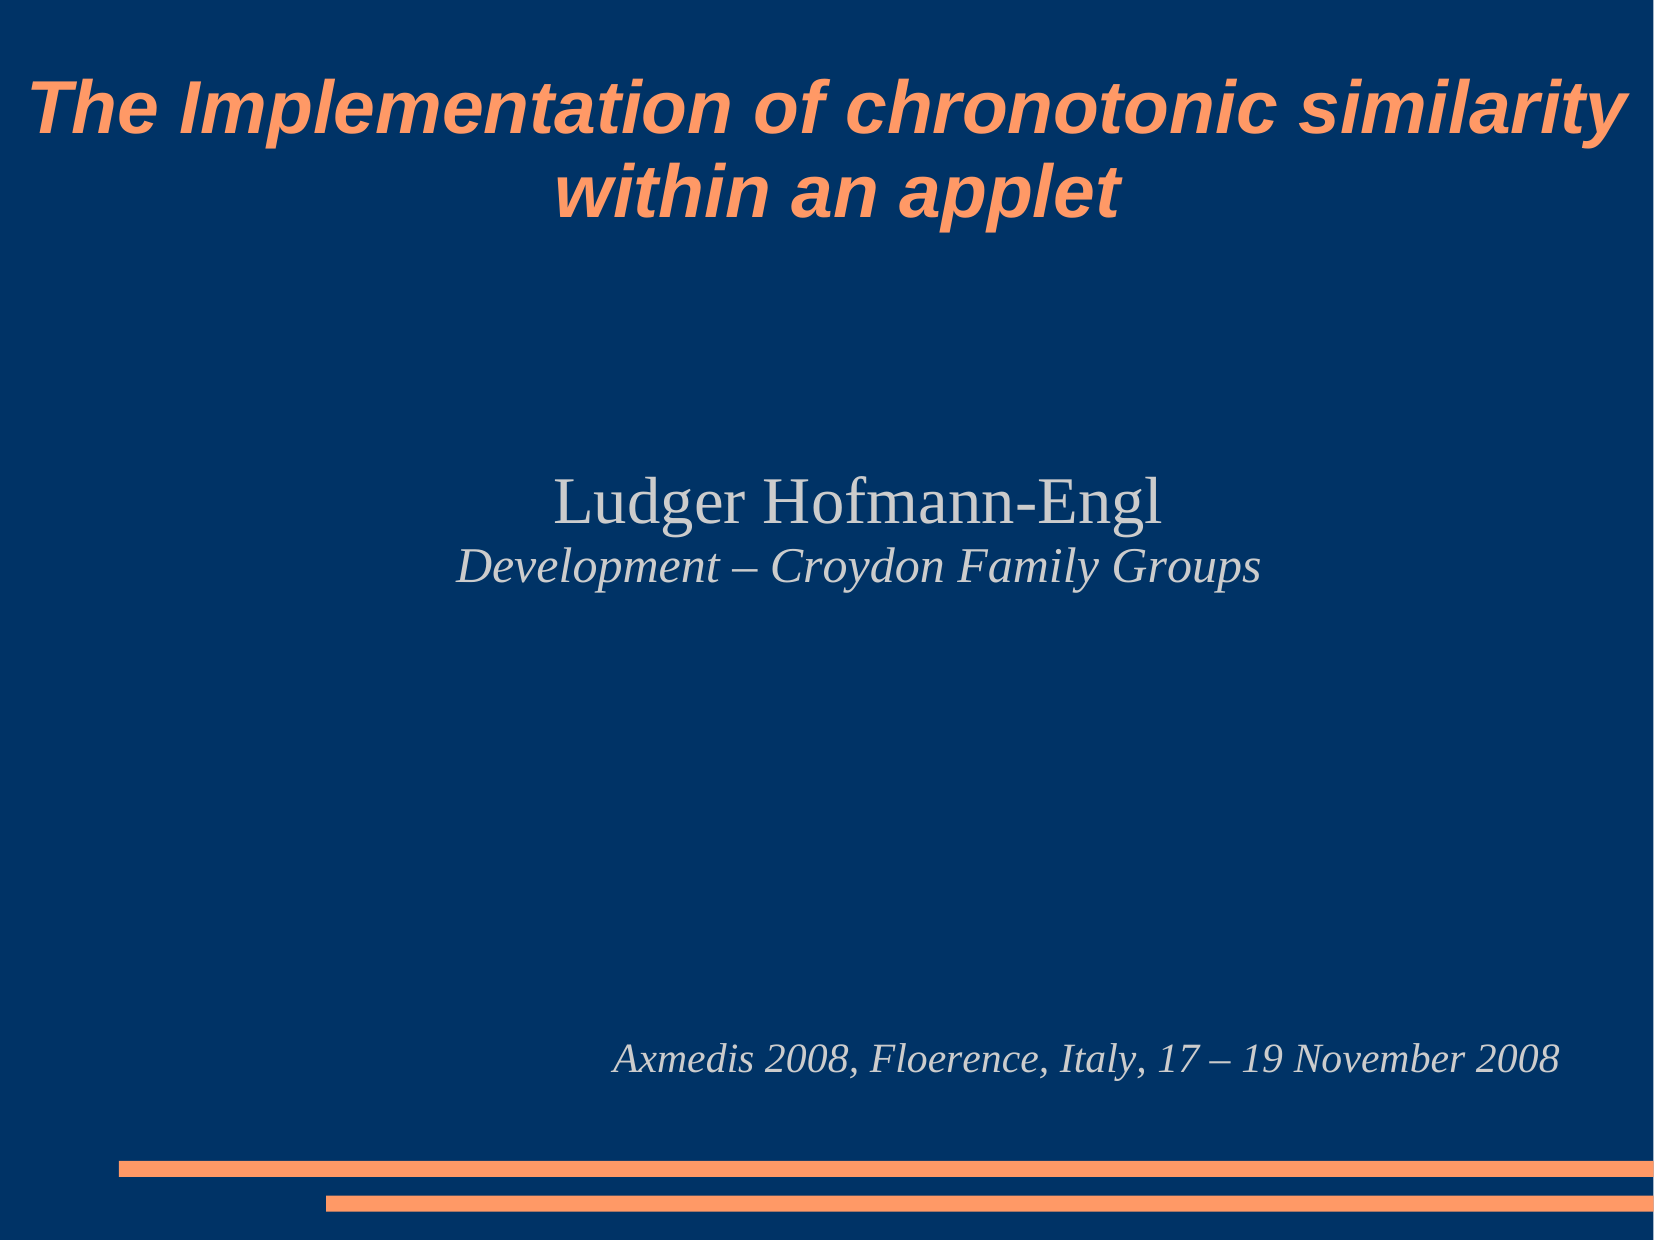

# The Implementation of chronotonic similarity within an applet
Ludger Hofmann-Engl
Development – Croydon Family Groups
Axmedis 2008, Floerence, Italy, 17 – 19 November 2008